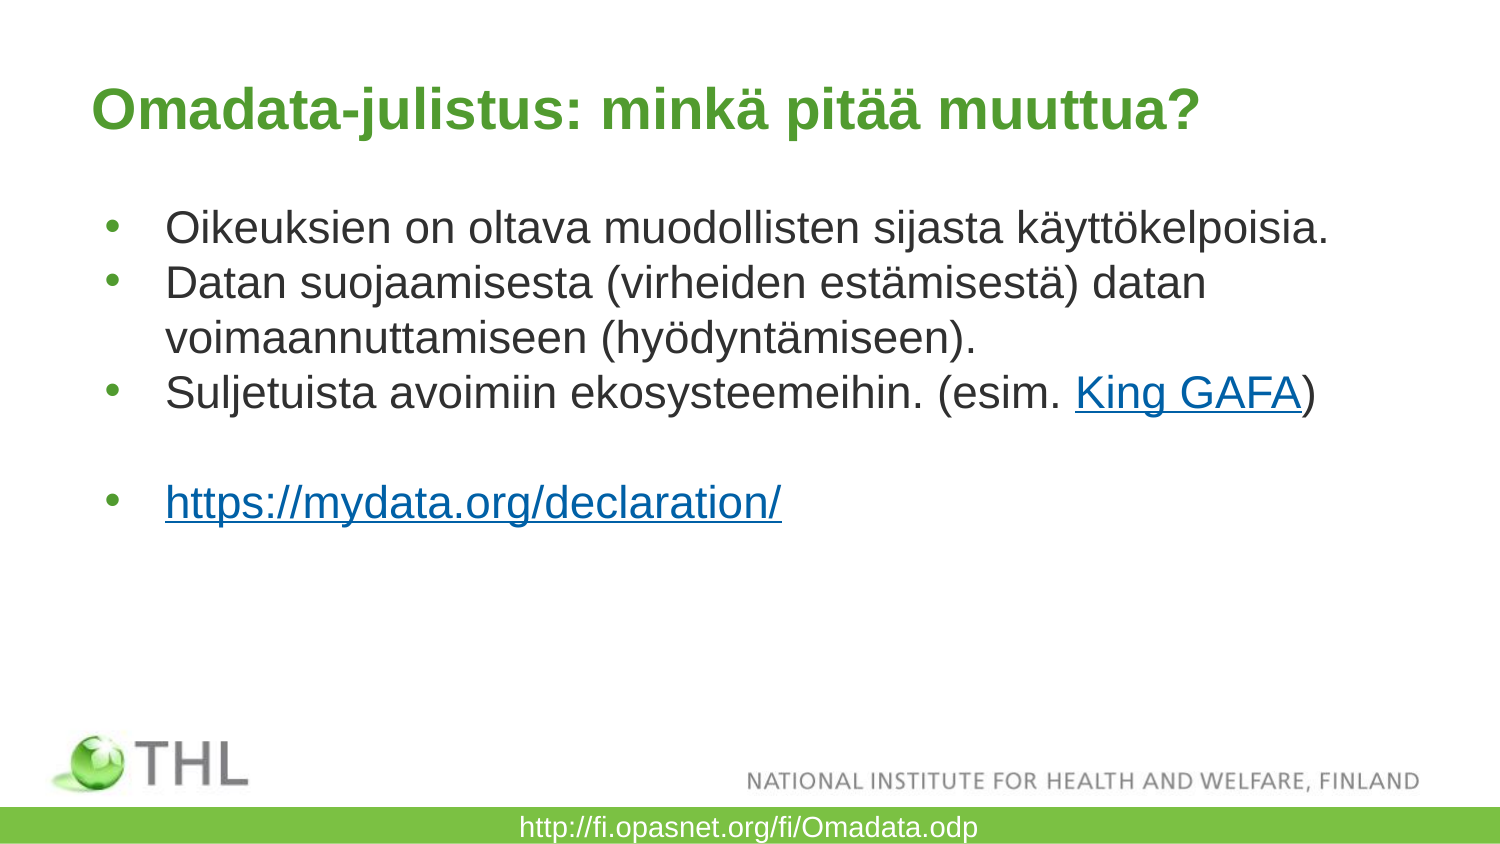

# Omadata-julistus: minkä pitää muuttua?
Oikeuksien on oltava muodollisten sijasta käyttökelpoisia.
Datan suojaamisesta (virheiden estämisestä) datan voimaannuttamiseen (hyödyntämiseen).
Suljetuista avoimiin ekosysteemeihin. (esim. King GAFA)
https://mydata.org/declaration/